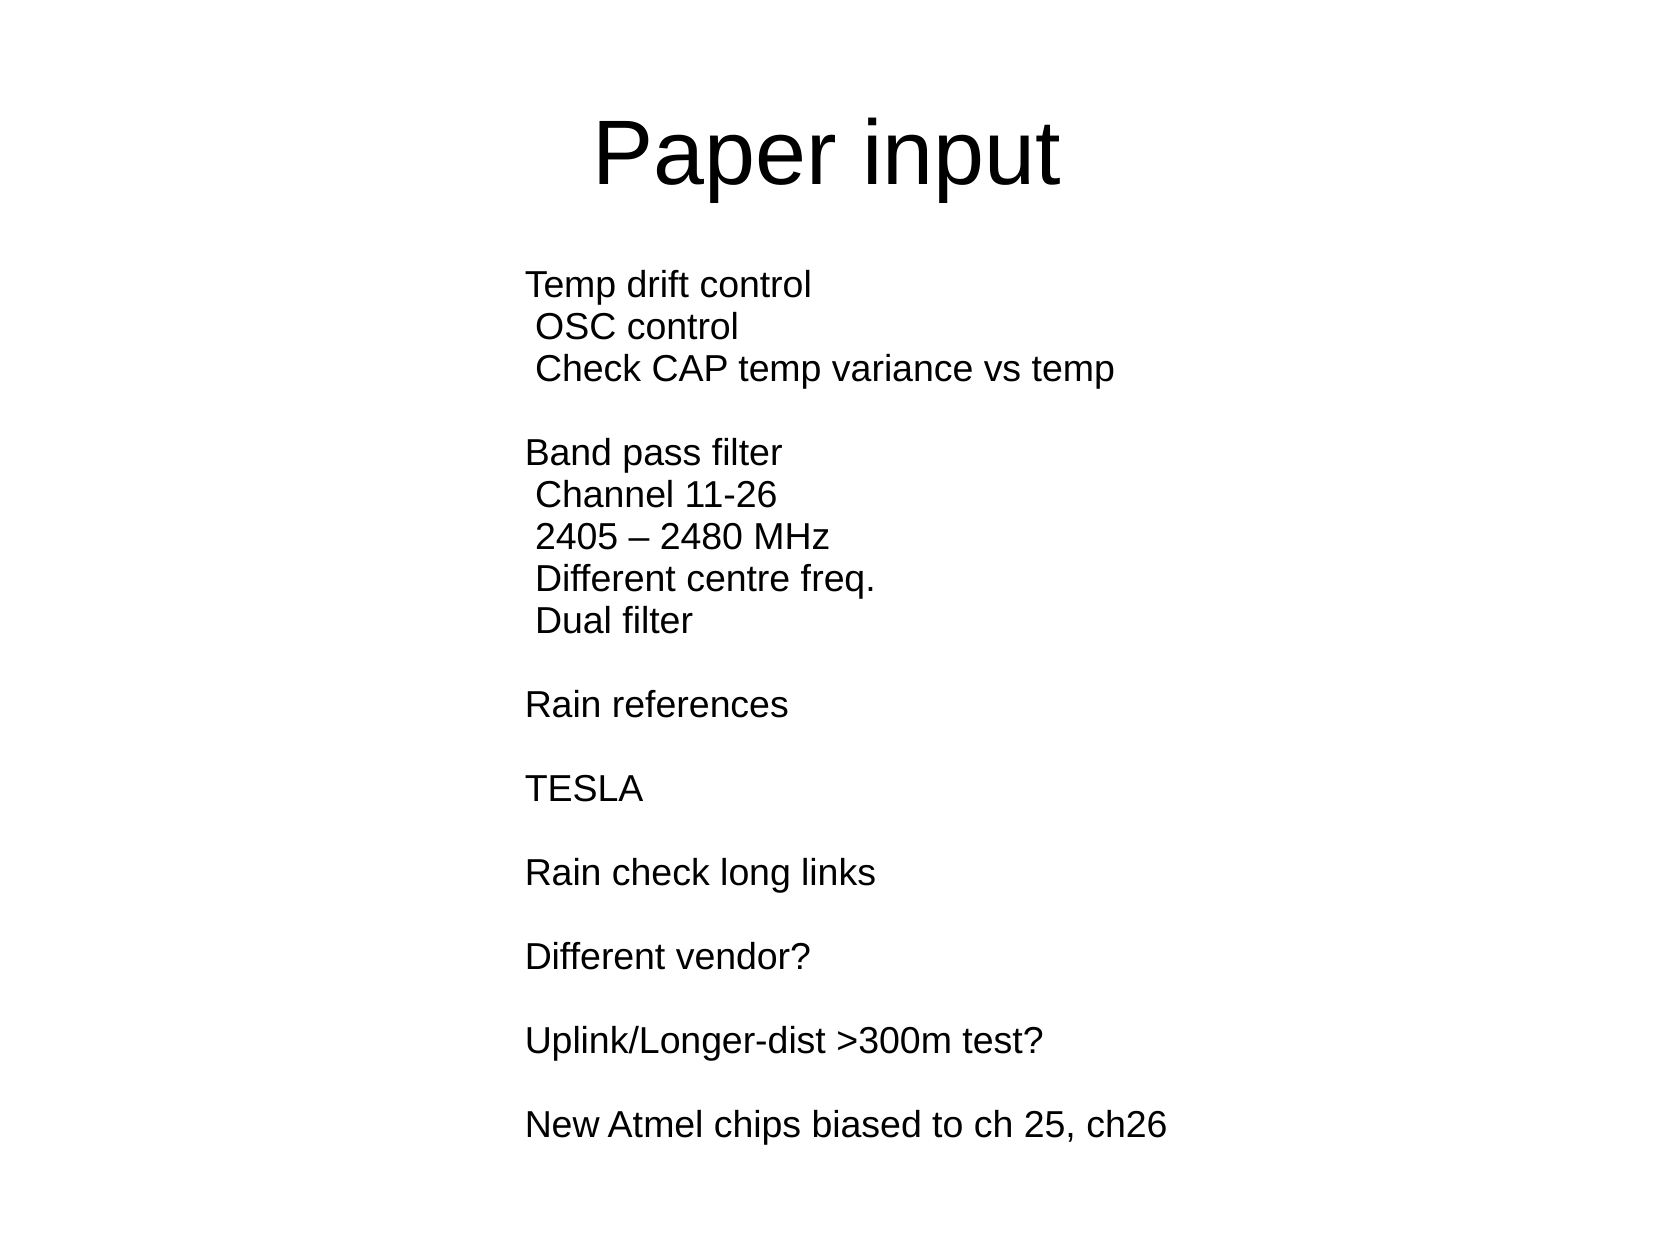

# Paper input
Temp drift control
 OSC control
 Check CAP temp variance vs temp
Band pass filter
 Channel 11-26
 2405 – 2480 MHz
 Different centre freq.
 Dual filter
Rain references
TESLA
Rain check long links
Different vendor?
Uplink/Longer-dist >300m test?
New Atmel chips biased to ch 25, ch26